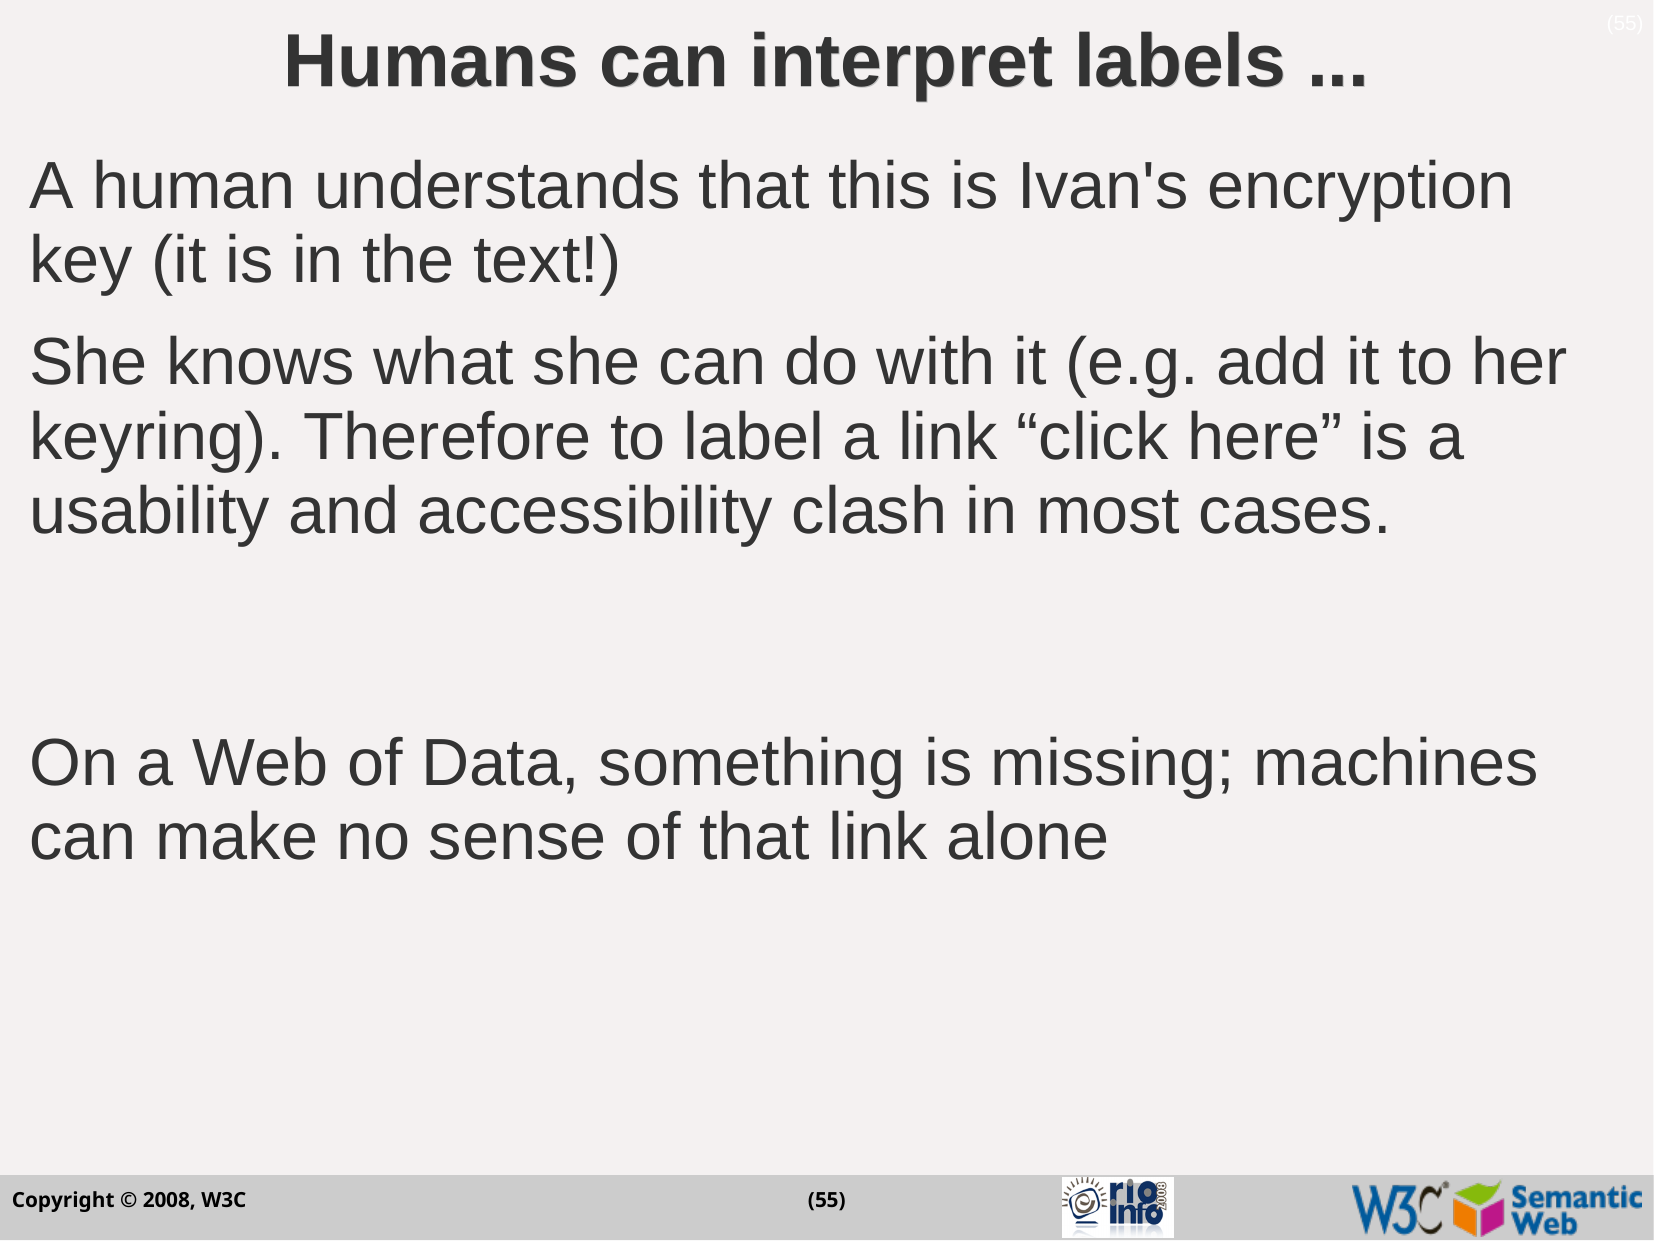

# Humans can interpret labels ...
A human understands that this is Ivan's encryption key (it is in the text!)
She knows what she can do with it (e.g. add it to her keyring). Therefore to label a link “click here” is a usability and accessibility clash in most cases.
On a Web of Data, something is missing; machines can make no sense of that link alone